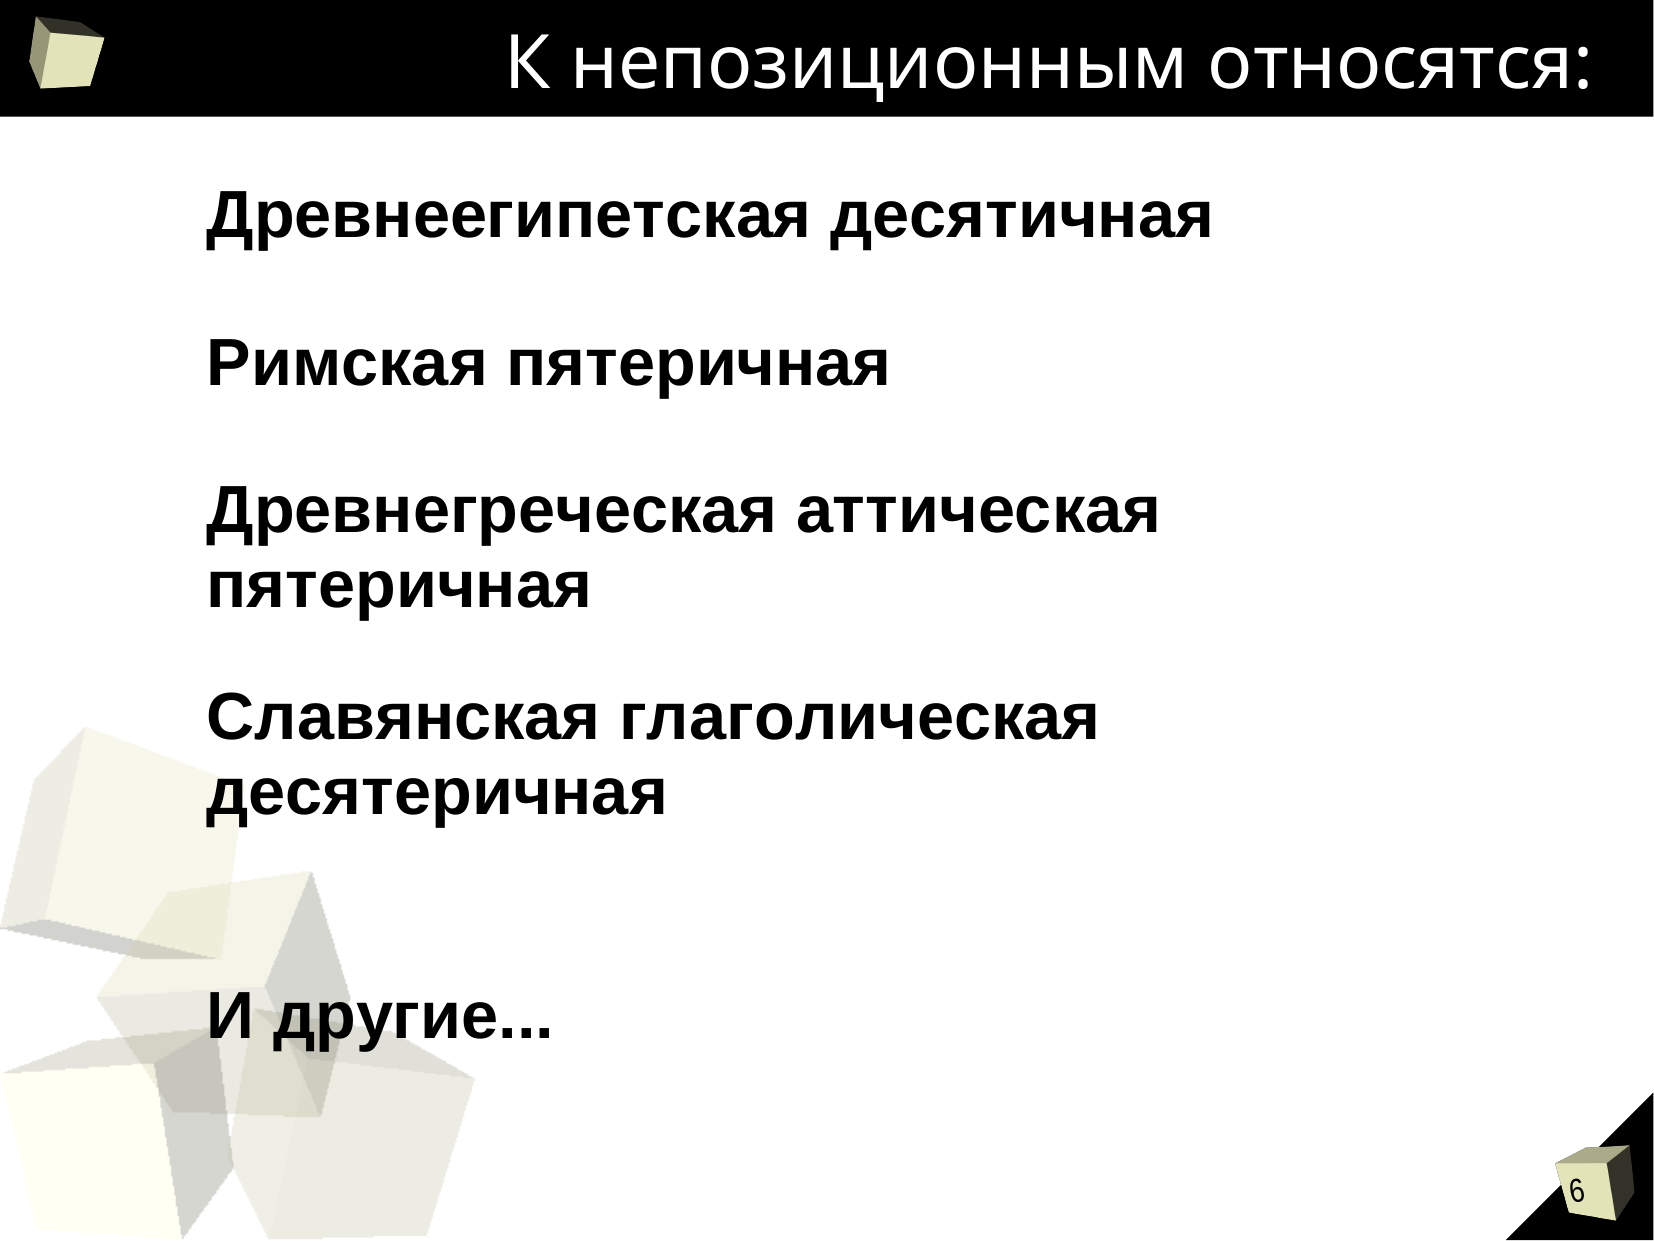

# К непозиционным относятся:
Древнеегипетская десятичная
Римская пятеричная
Древнегреческая аттическая пятеричная
Славянская глаголическая десятеричная
И другие...